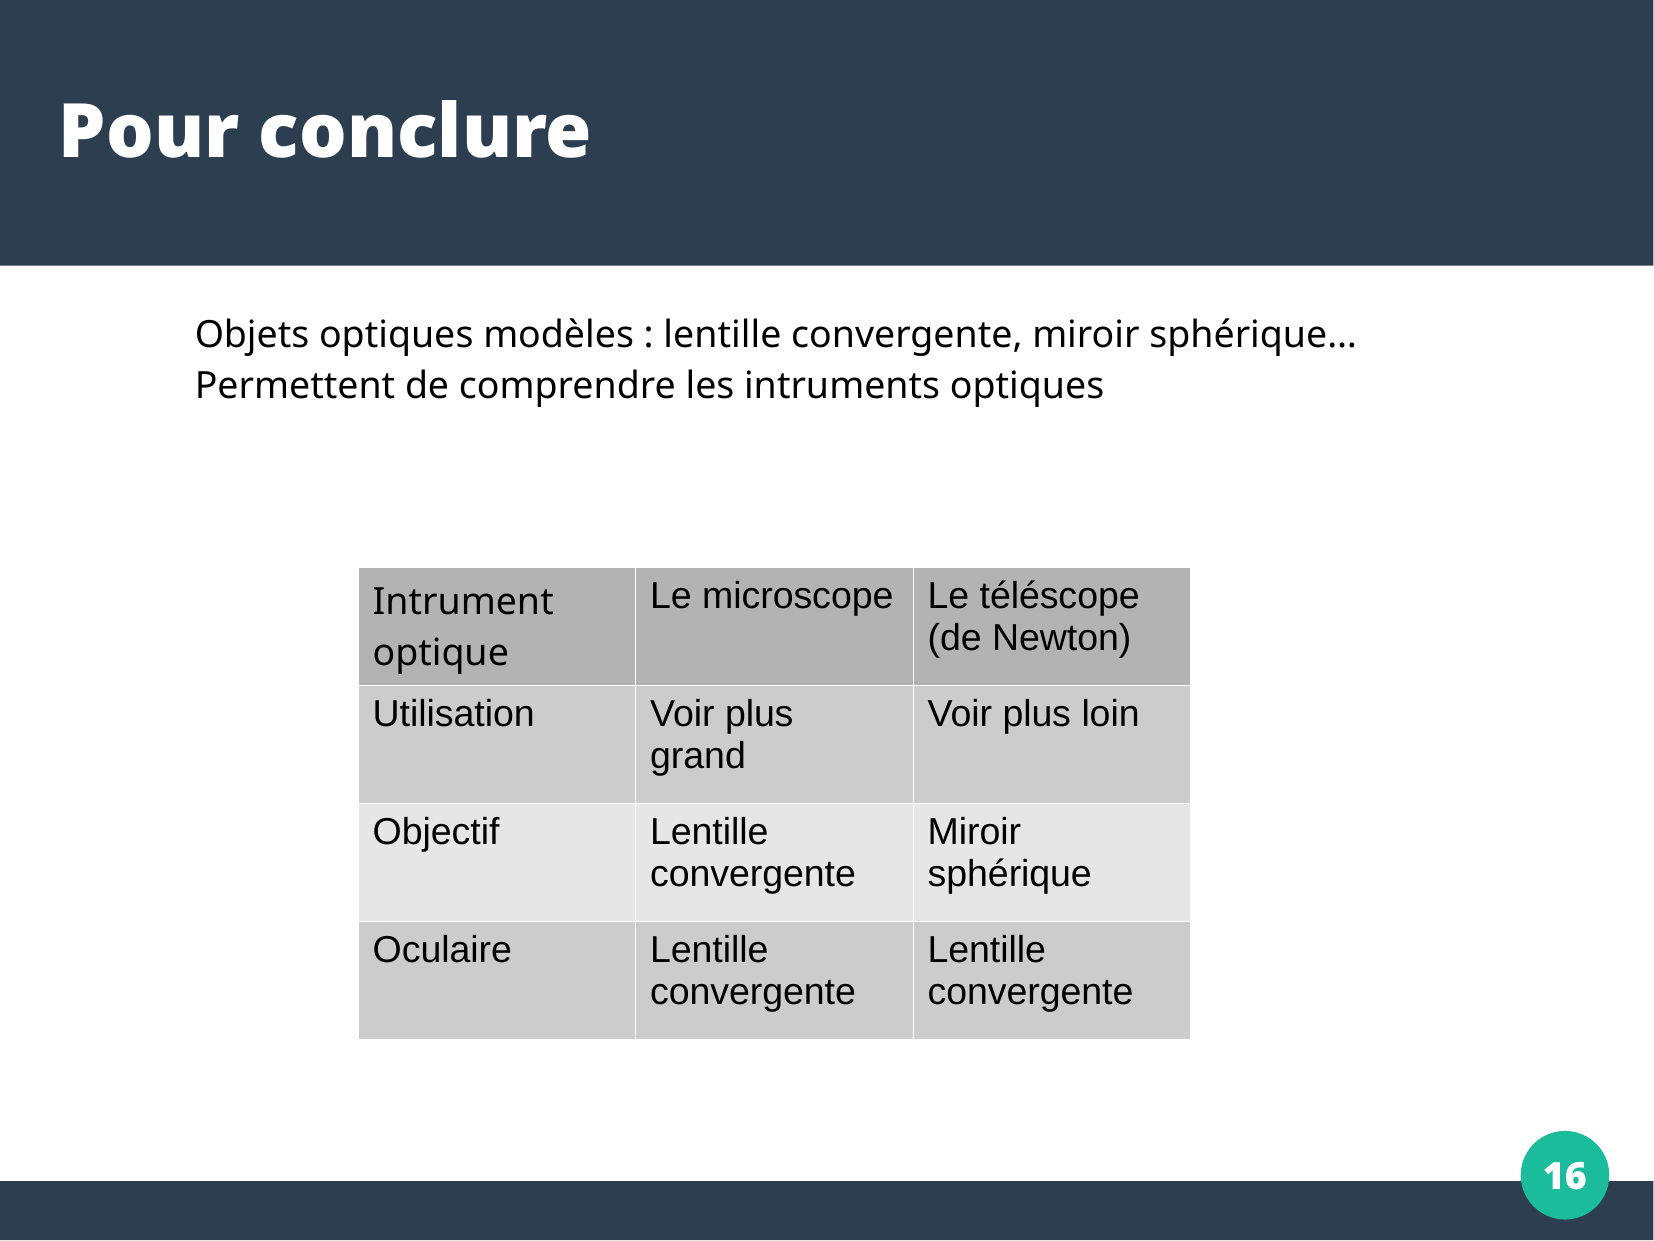

# Pour conclure
Objets optiques modèles : lentille convergente, miroir sphérique…
Permettent de comprendre les intruments optiques
| Intrument optique | Le microscope | Le téléscope (de Newton) |
| --- | --- | --- |
| Utilisation | Voir plus grand | Voir plus loin |
| Objectif | Lentille convergente | Miroir sphérique |
| Oculaire | Lentille convergente | Lentille convergente |
16